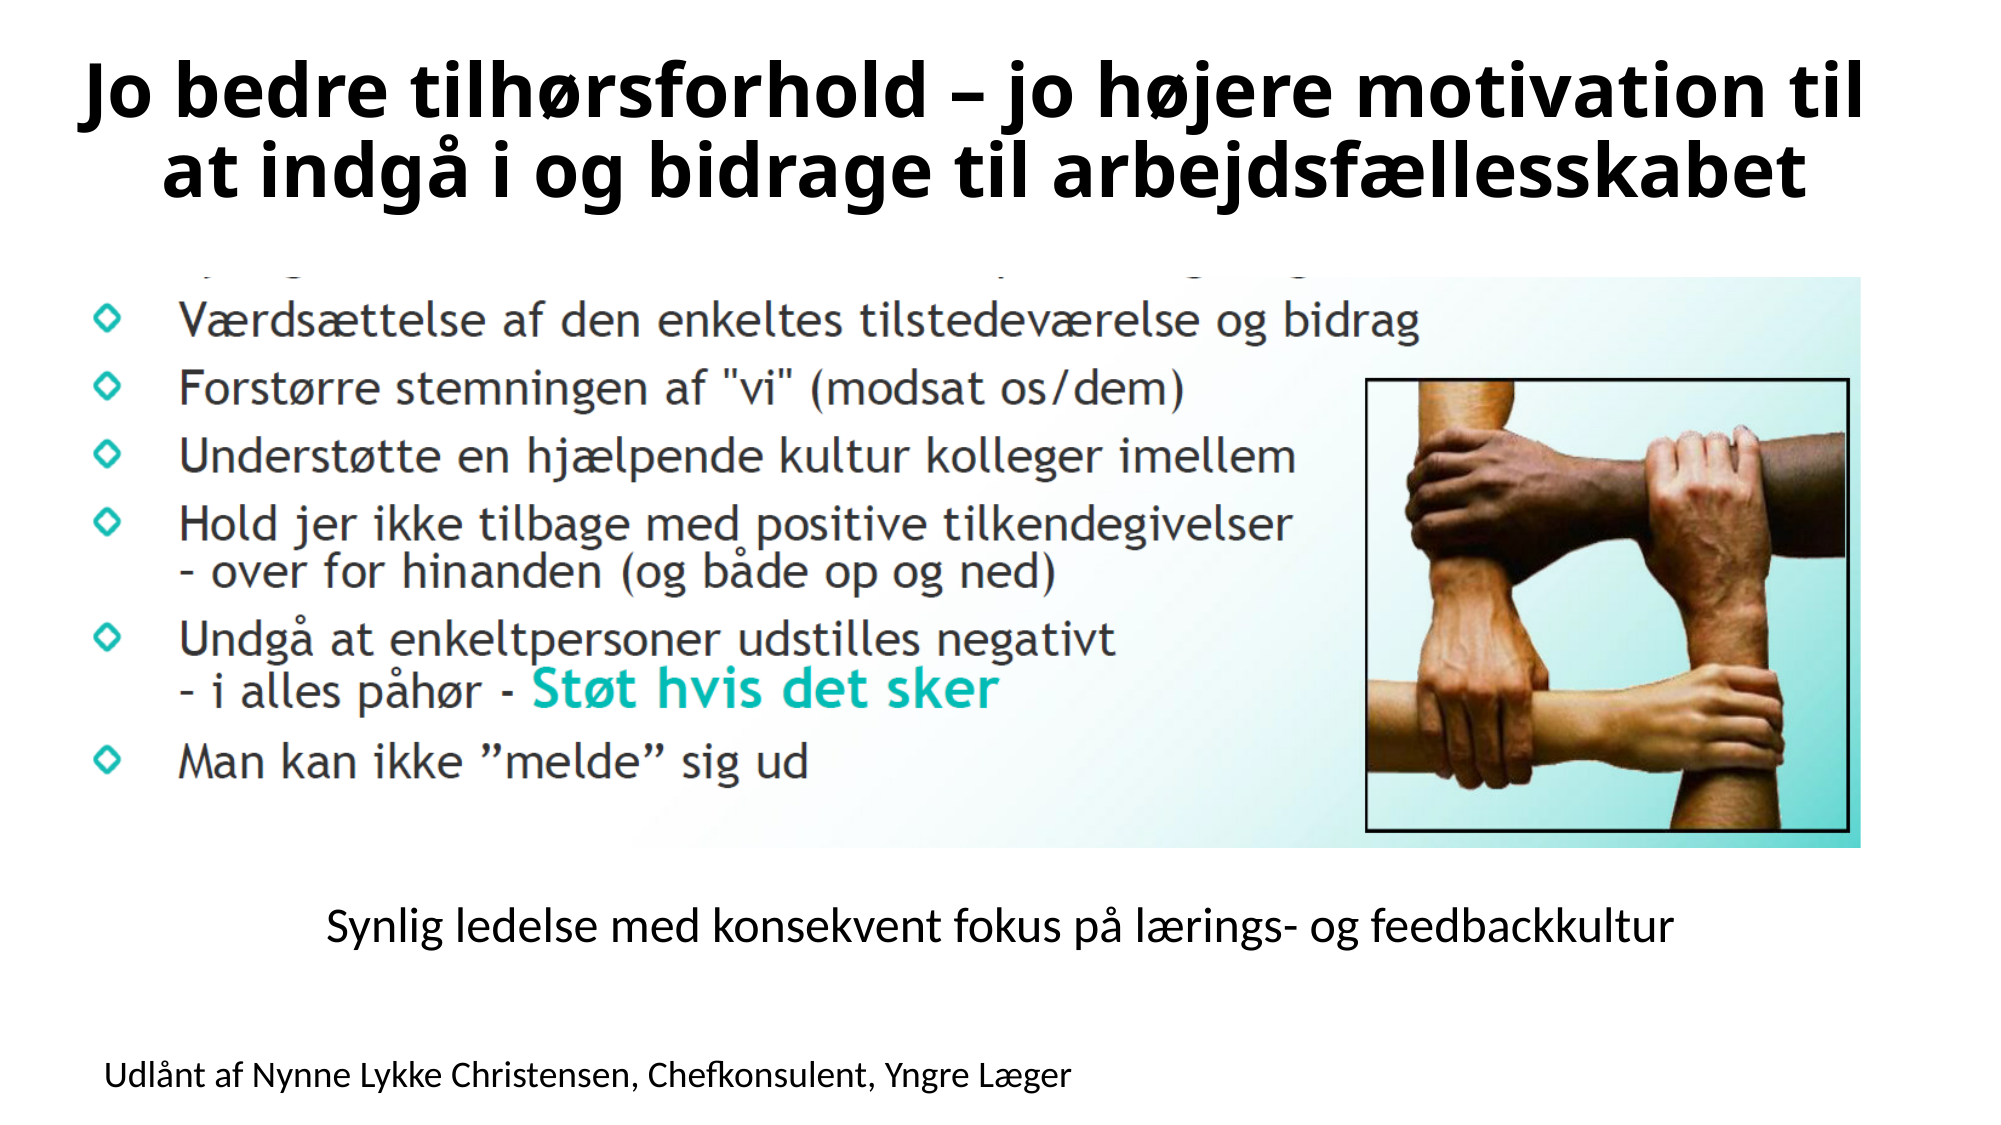

# Jo bedre tilhørsforhold – jo højere motivation til at indgå i og bidrage til arbejdsfællesskabet
Synlig ledelse med konsekvent fokus på lærings- og feedbackkultur
Udlånt af Nynne Lykke Christensen, Chefkonsulent, Yngre Læger